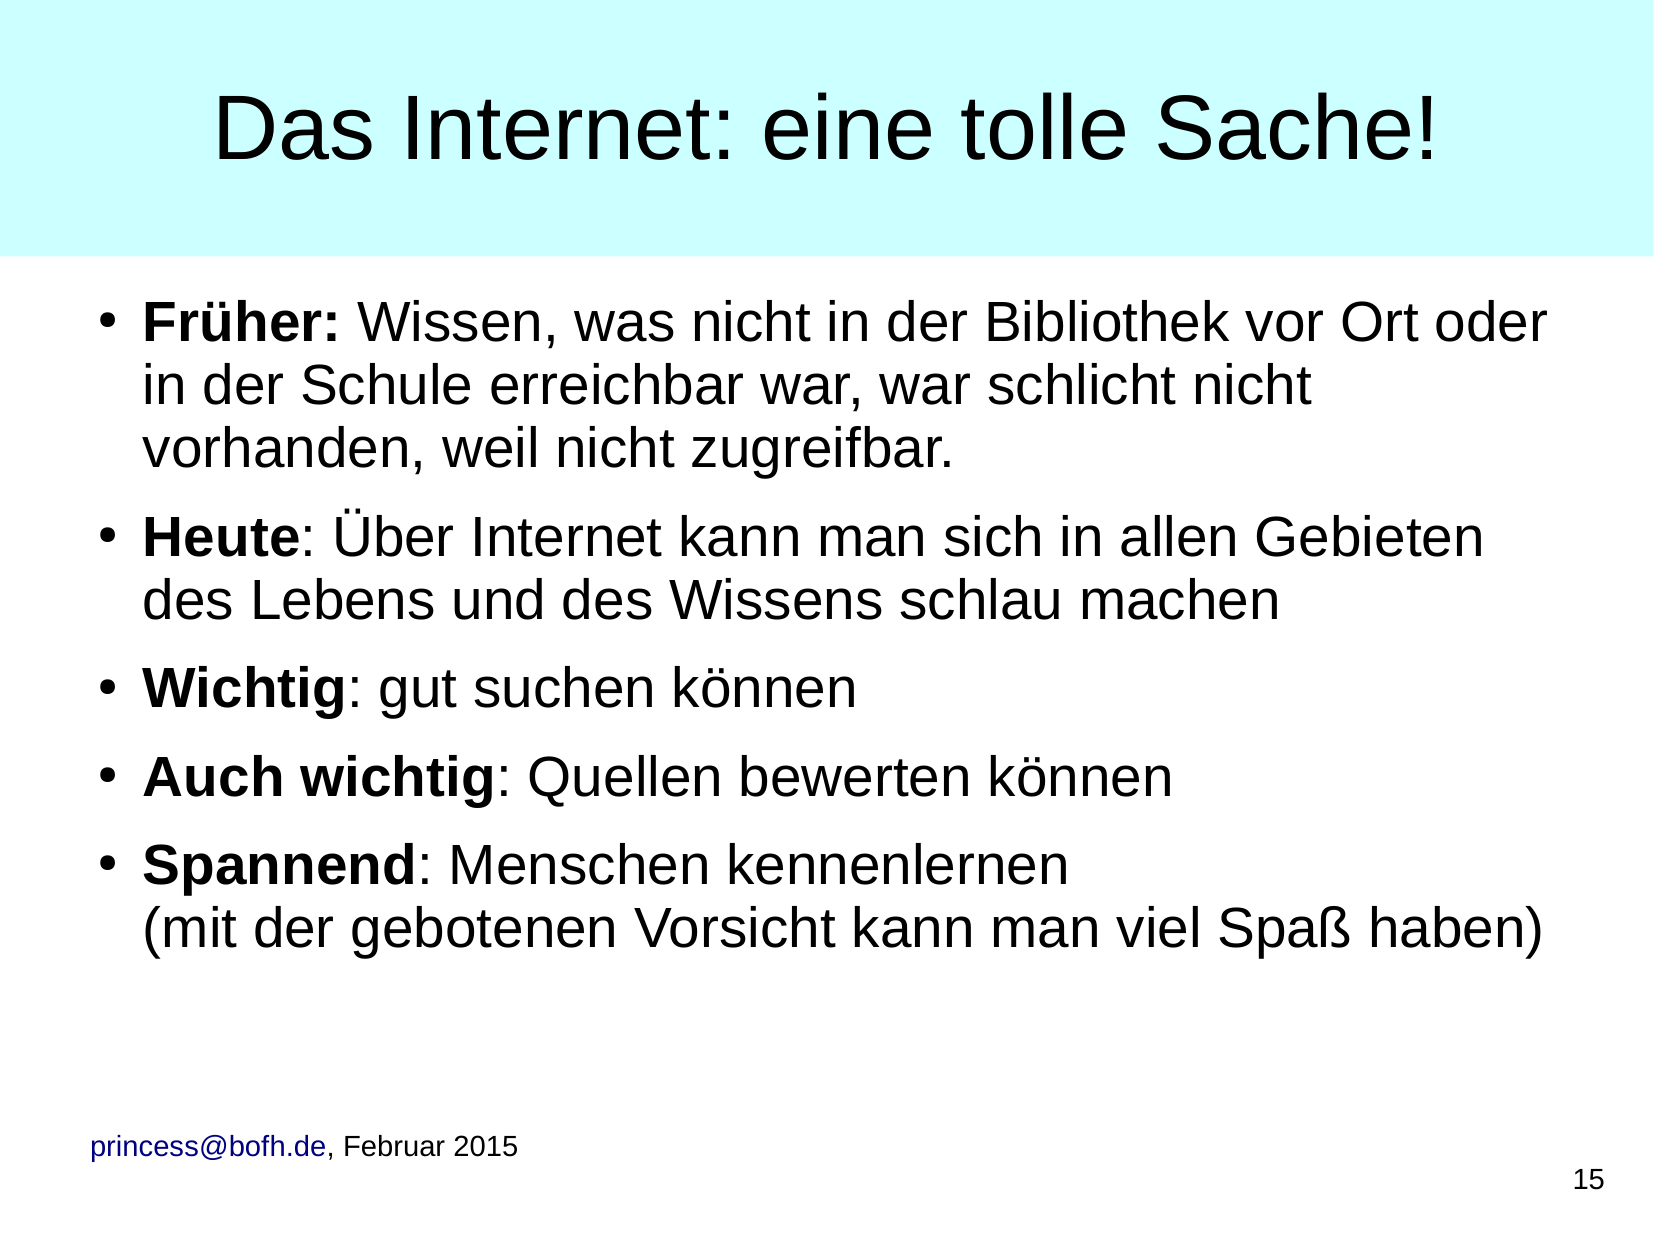

# Das Internet: eine tolle Sache!
Früher: Wissen, was nicht in der Bibliothek vor Ort oder in der Schule erreichbar war, war schlicht nicht vorhanden, weil nicht zugreifbar.
Heute: Über Internet kann man sich in allen Gebieten des Lebens und des Wissens schlau machen
Wichtig: gut suchen können
Auch wichtig: Quellen bewerten können
Spannend: Menschen kennenlernen
(mit der gebotenen Vorsicht kann man viel Spaß haben)
Andi @ Furtwangen 2015